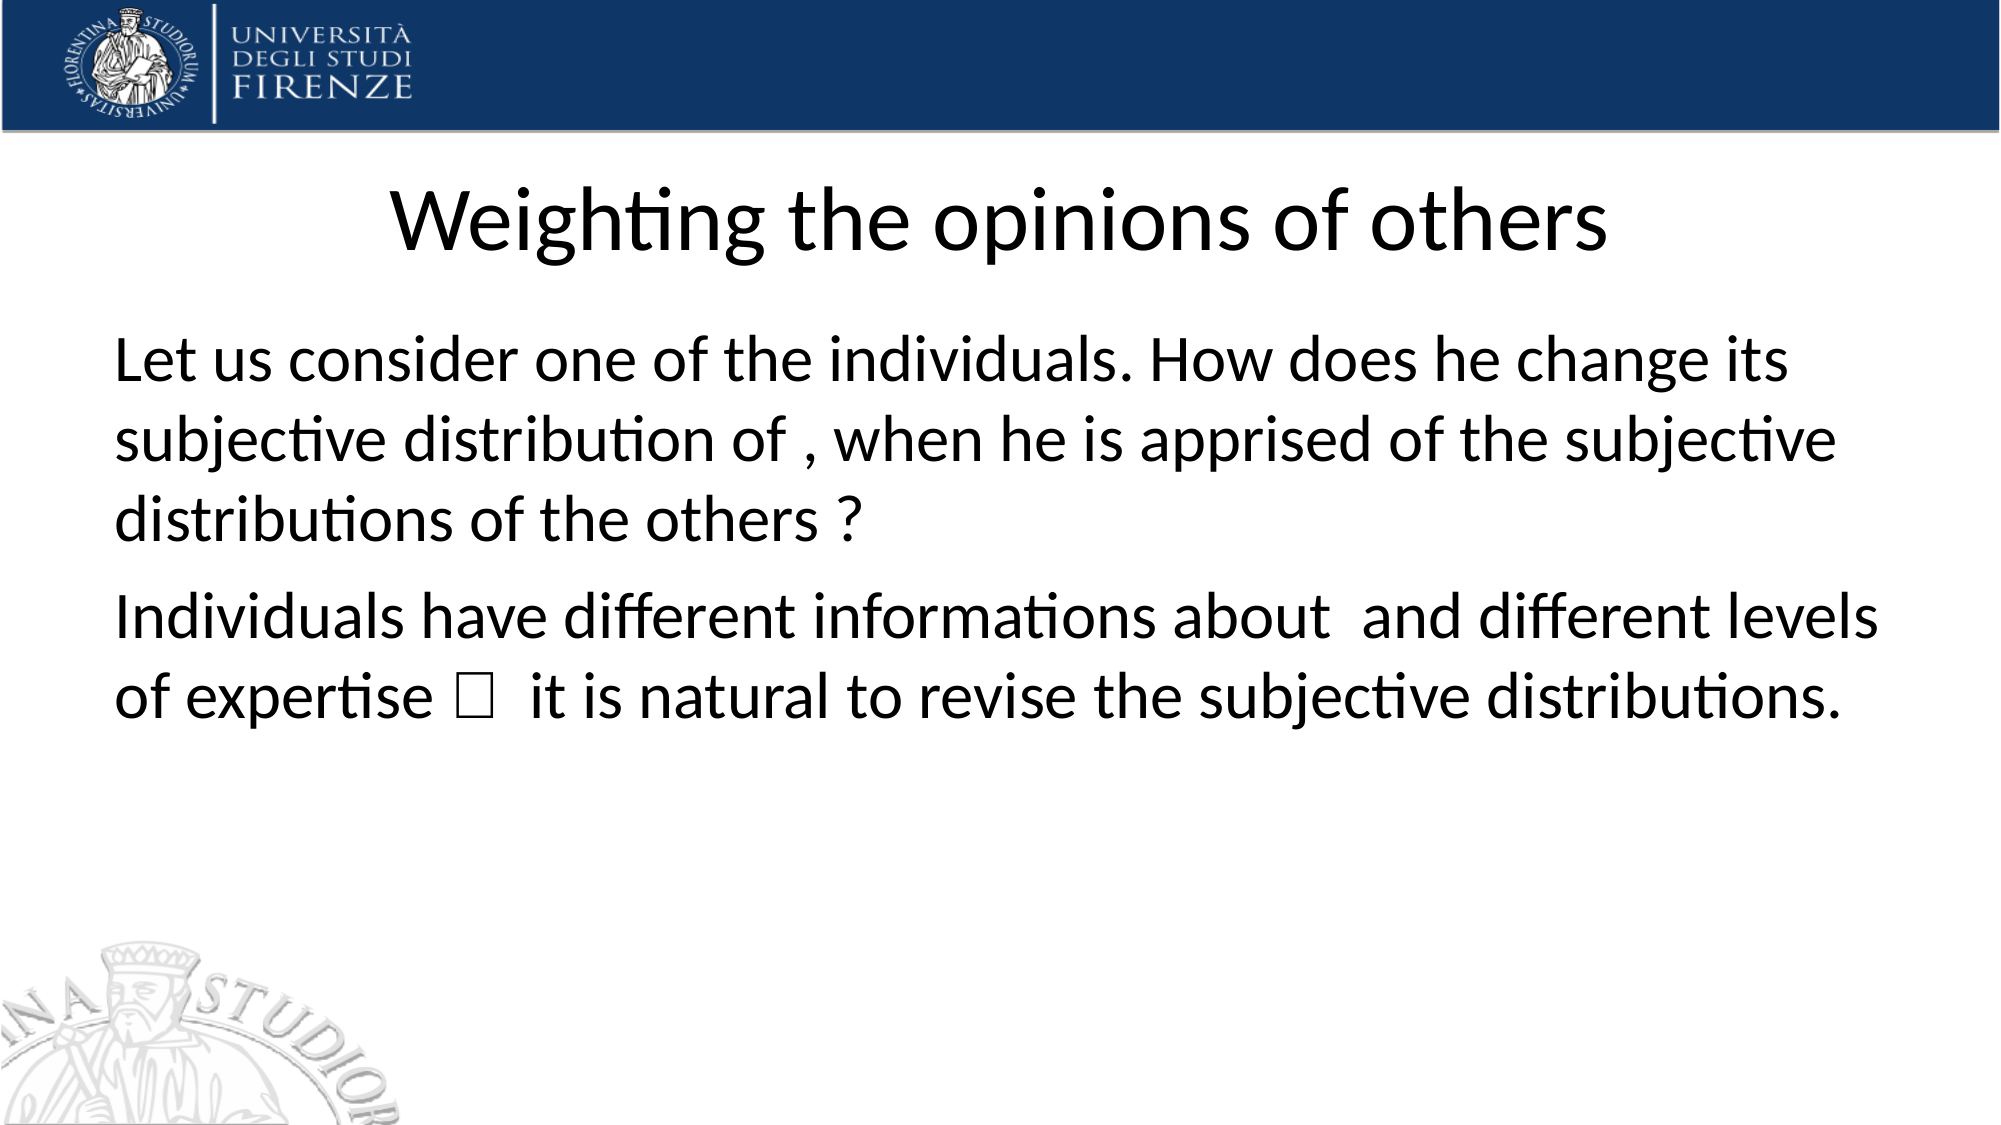

# Weighting the opinions of others
Let us consider one of the individuals. How does he change its subjective distribution of , when he is apprised of the subjective distributions of the others ?
Individuals have different informations about and different levels of expertise  it is natural to revise the subjective distributions.